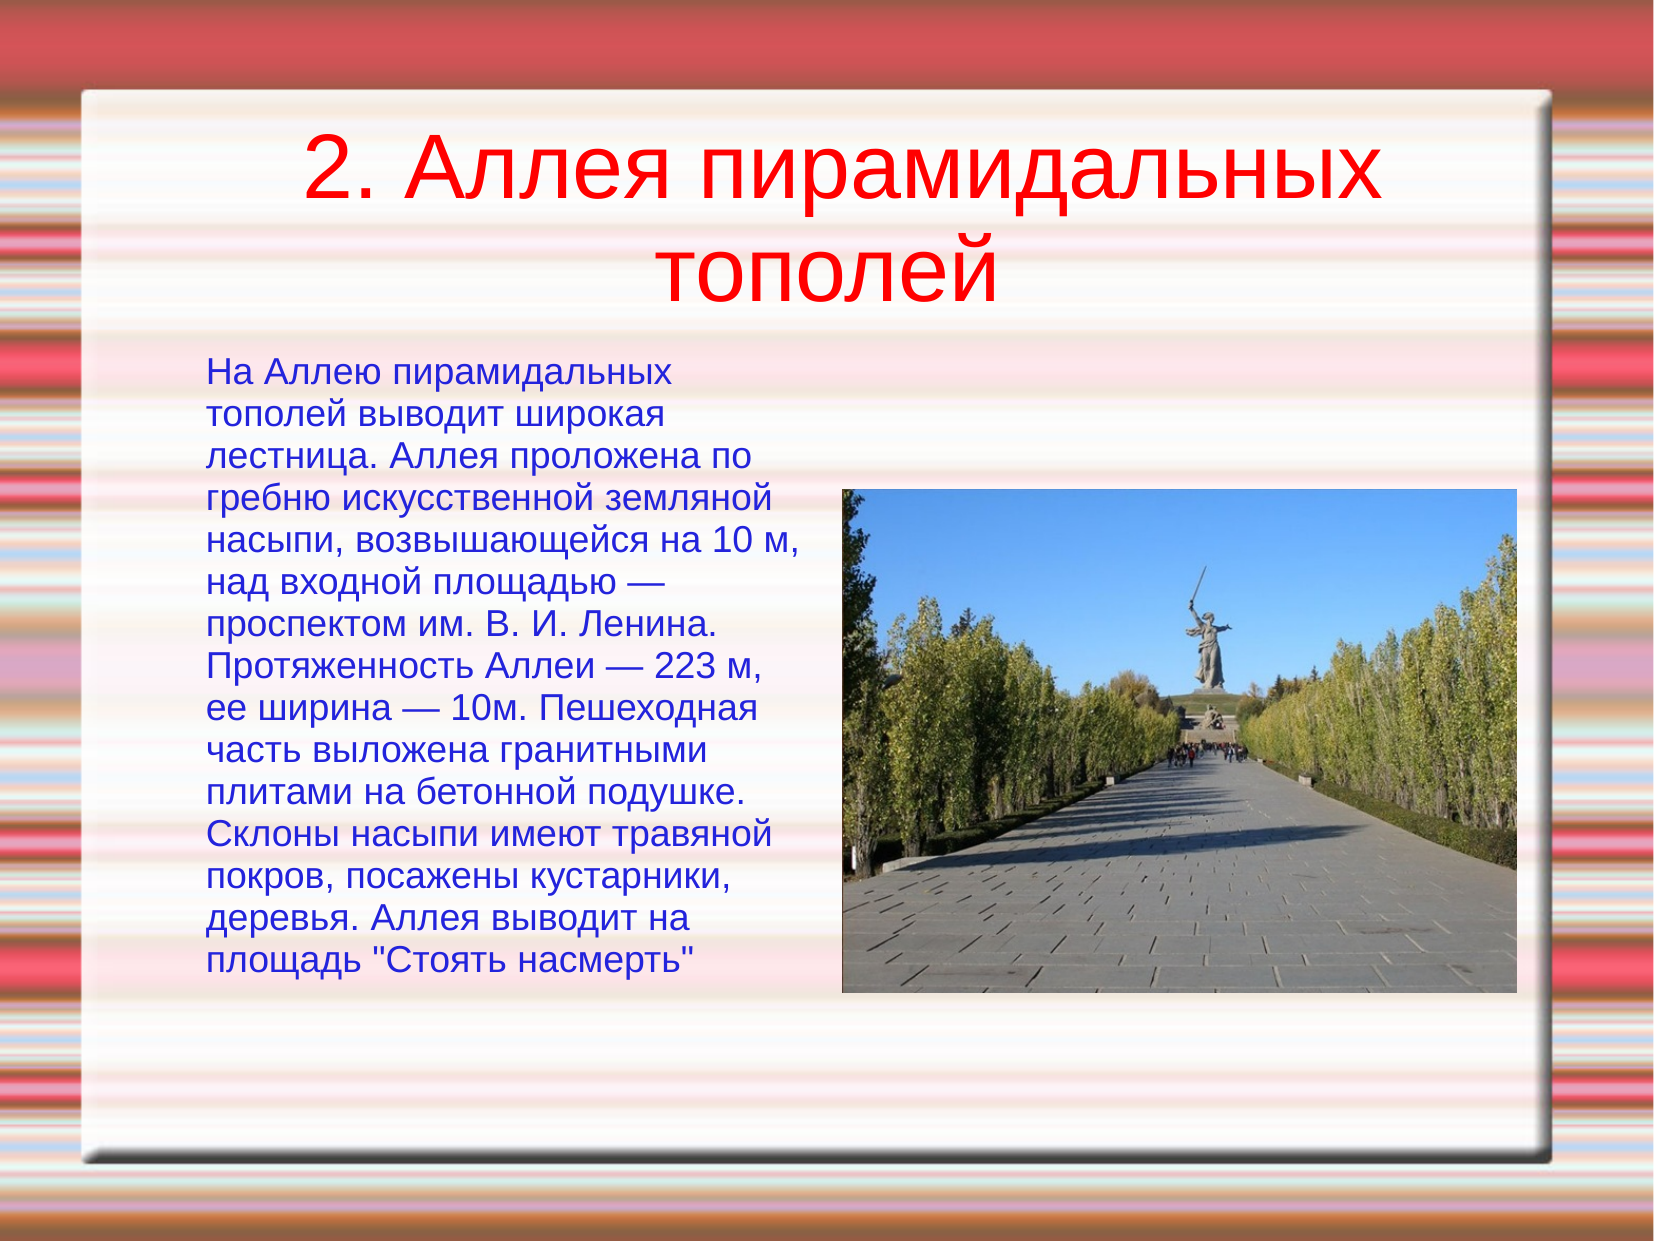

# 2. Аллея пирамидальных тополей
На Аллею пирамидальных тополей выводит широкая лестница. Аллея проложена по гребню искусственной земляной насыпи, возвышающейся на 10 м, над входной площадью — проспектом им. В. И. Ленина. Протяженность Аллеи — 223 м, ее ширина — 10м. Пешеходная часть выложена гранитными плитами на бетонной подушке. Склоны насыпи имеют травяной покров, посажены кустарники, деревья. Аллея выводит на площадь "Стоять насмерть"